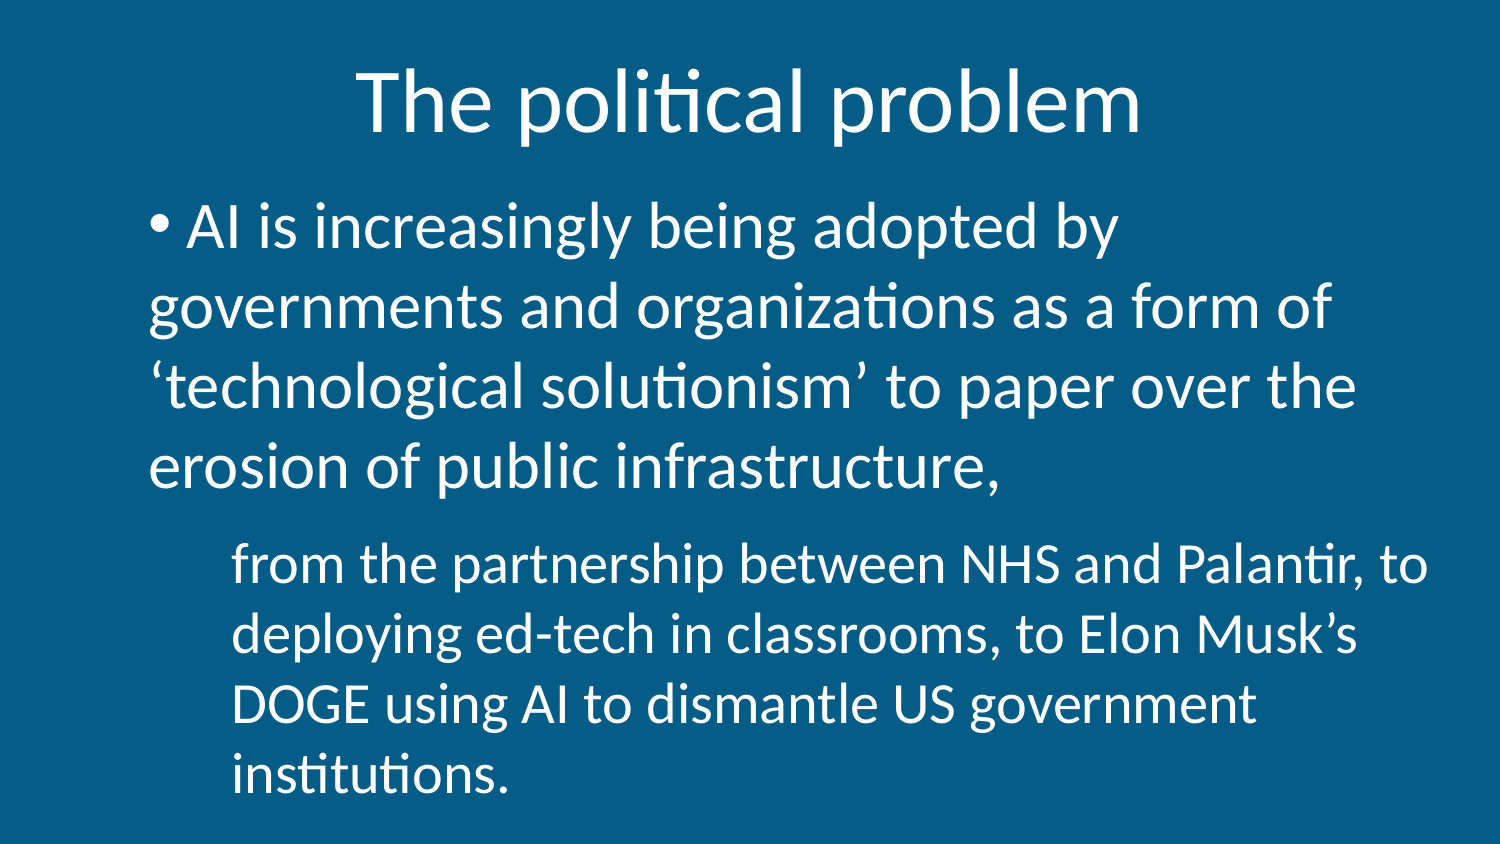

# The political problem
 AI is increasingly being adopted by governments and organizations as a form of ‘technological solutionism’ to paper over the erosion of public infrastructure,
from the partnership between NHS and Palantir, to deploying ed-tech in classrooms, to Elon Musk’s DOGE using AI to dismantle US government institutions.